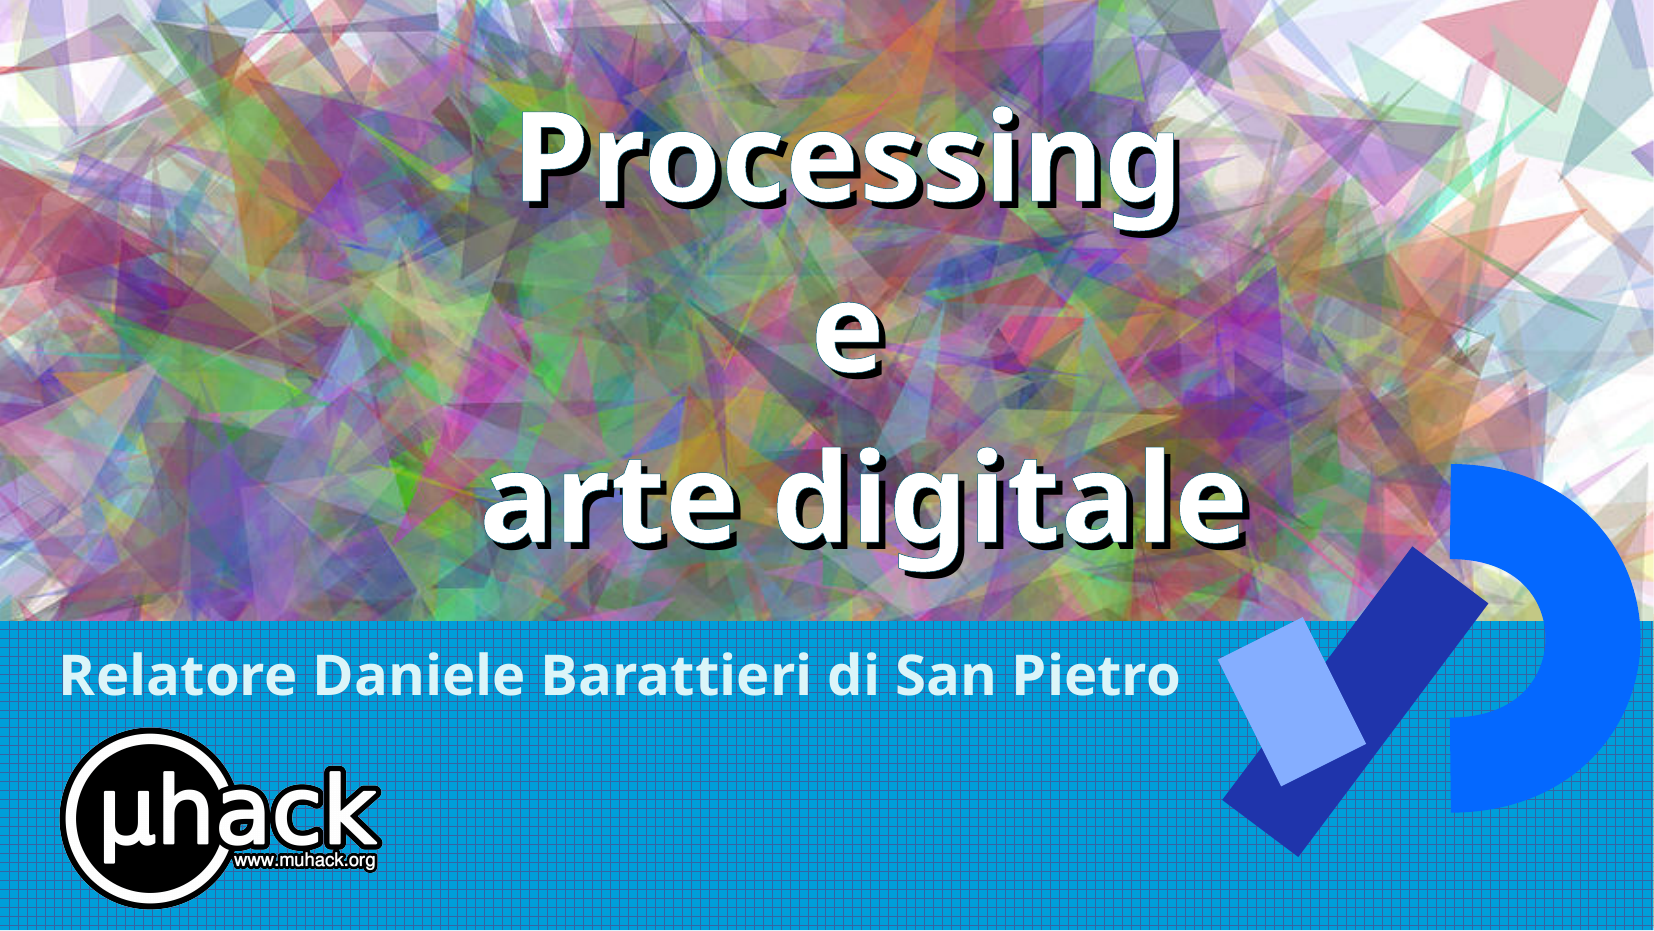

# Processing e arte digitale
Relatore Daniele Barattieri di San Pietro